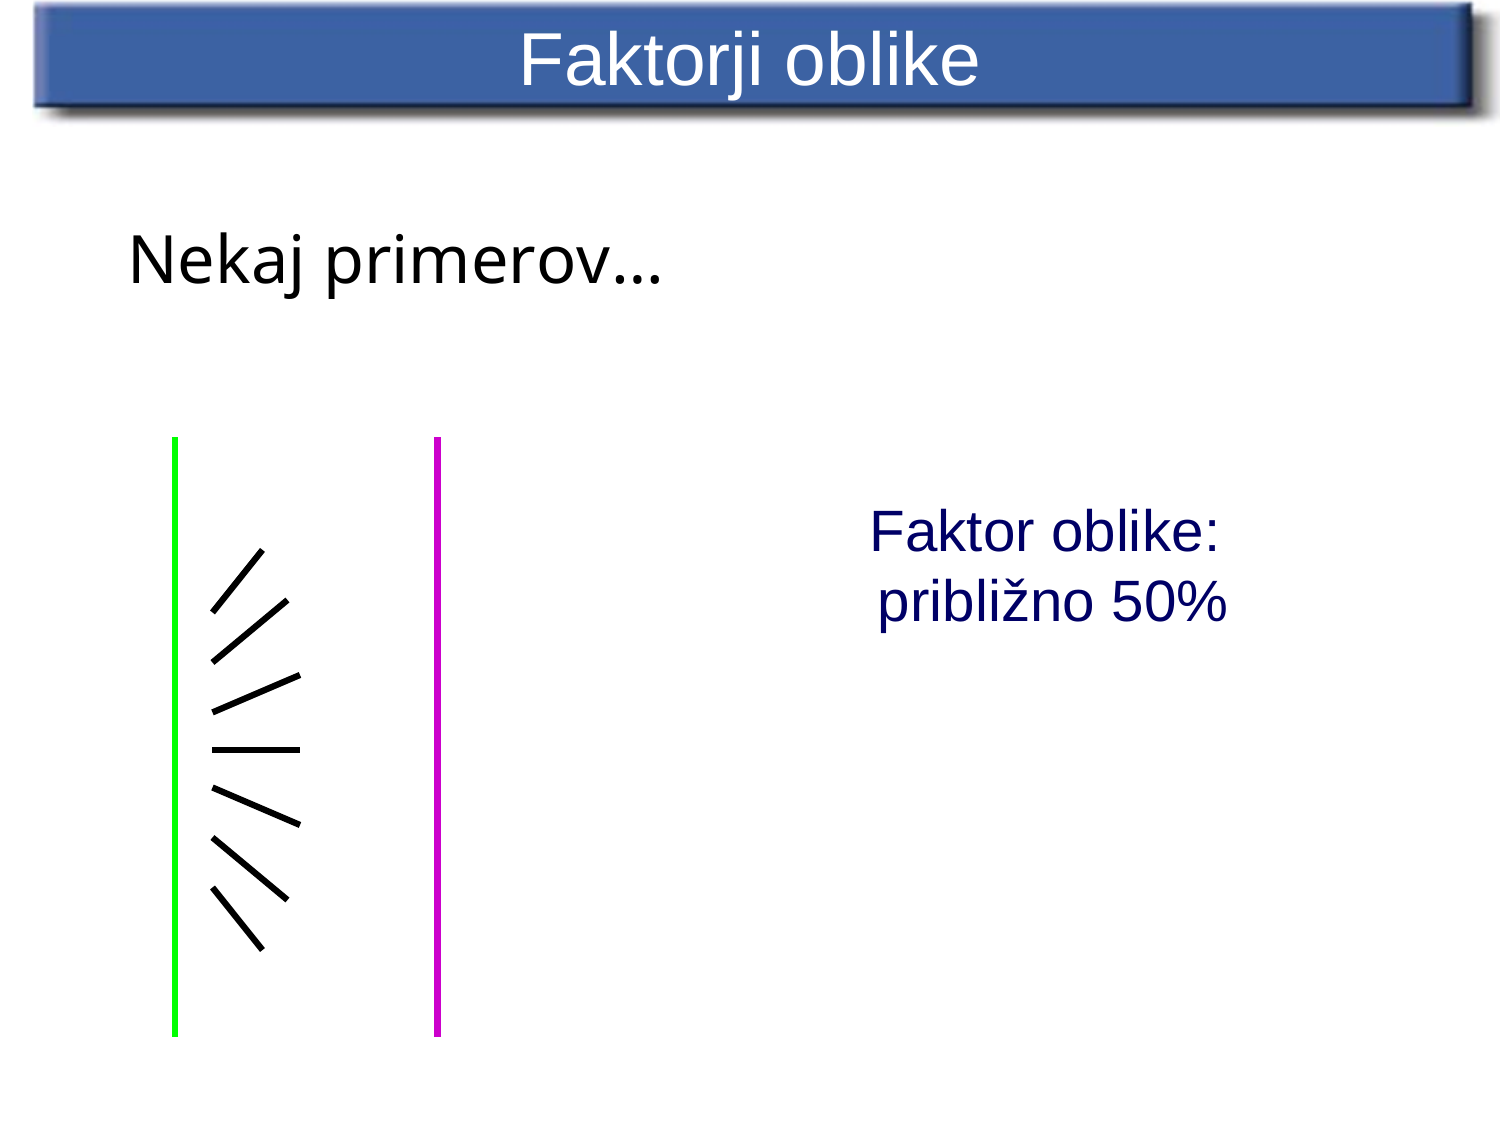

# Faktorji oblike
Nekaj primerov…
Faktor oblike:
približno 50%